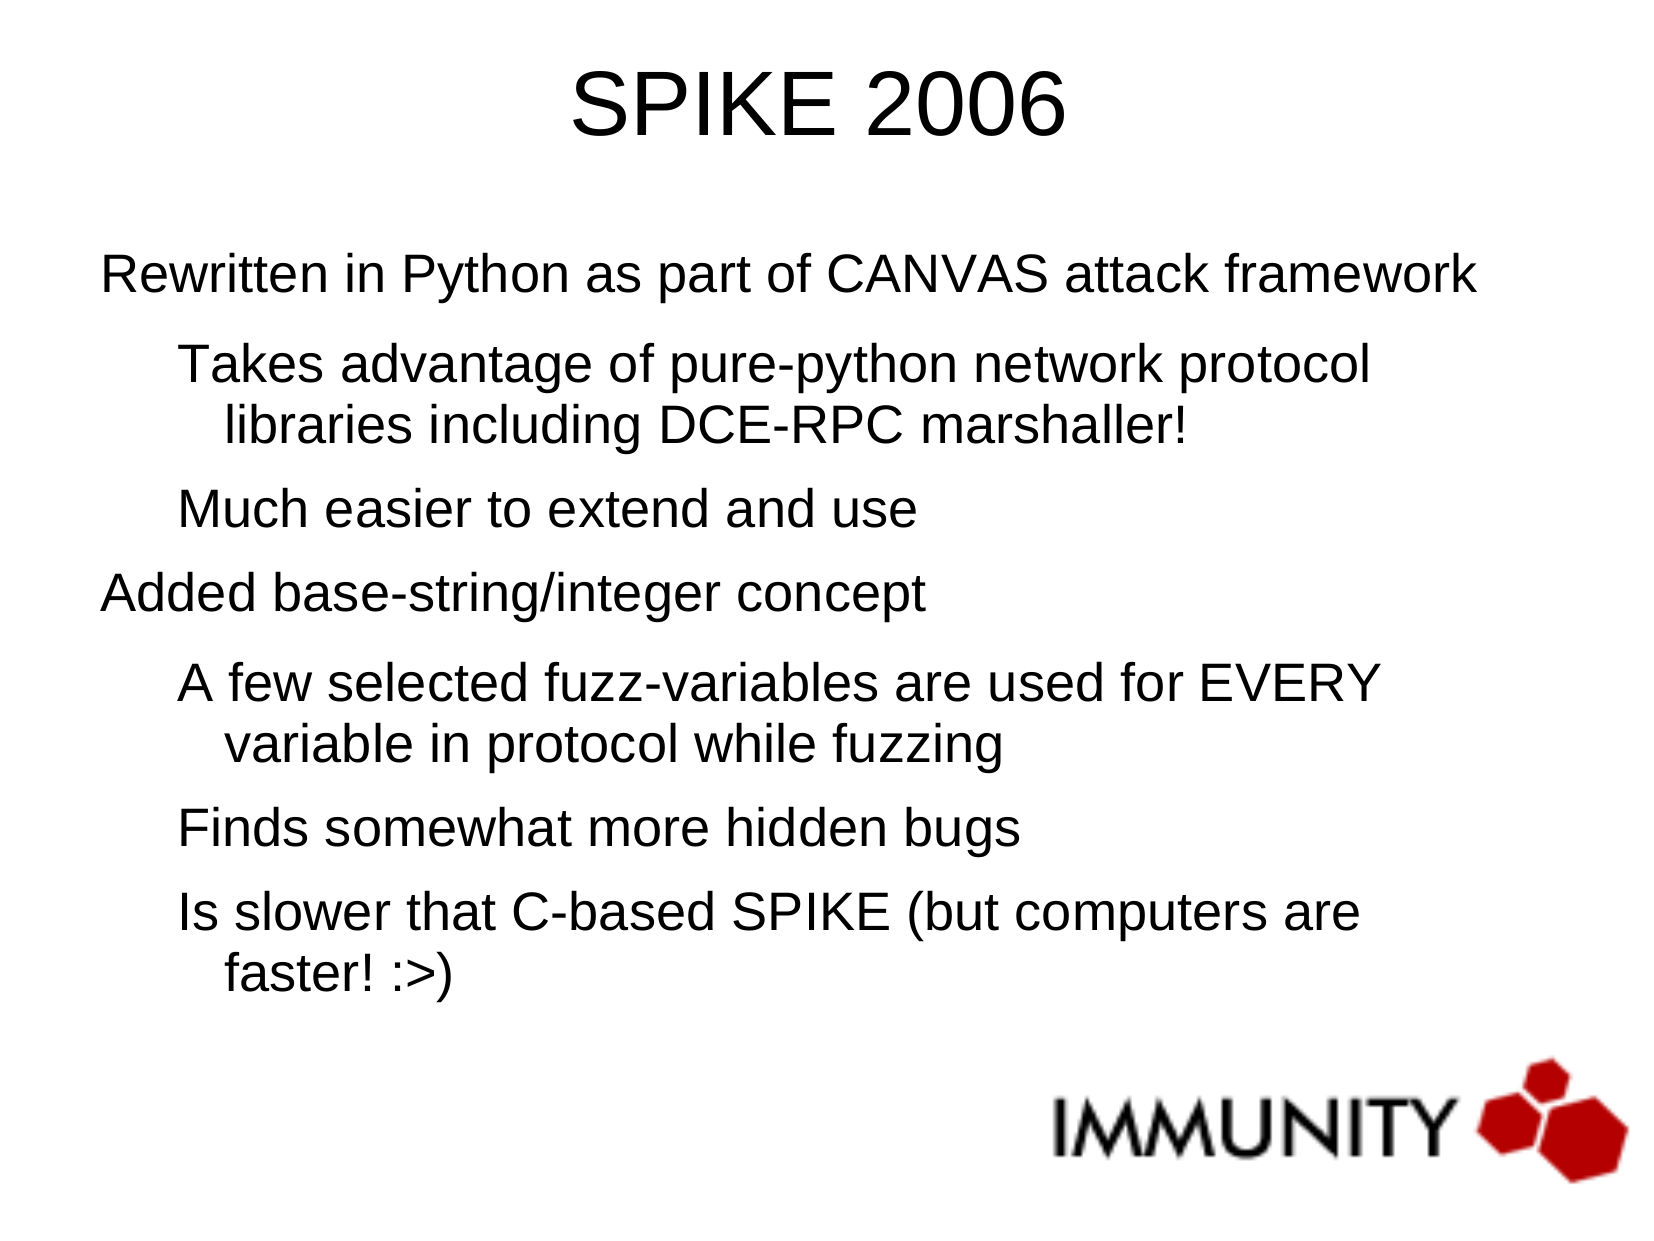

# SPIKE 2006
Rewritten in Python as part of CANVAS attack framework
Takes advantage of pure-python network protocol libraries including DCE-RPC marshaller!
Much easier to extend and use
Added base-string/integer concept
A few selected fuzz-variables are used for EVERY variable in protocol while fuzzing
Finds somewhat more hidden bugs
Is slower that C-based SPIKE (but computers are faster! :>)